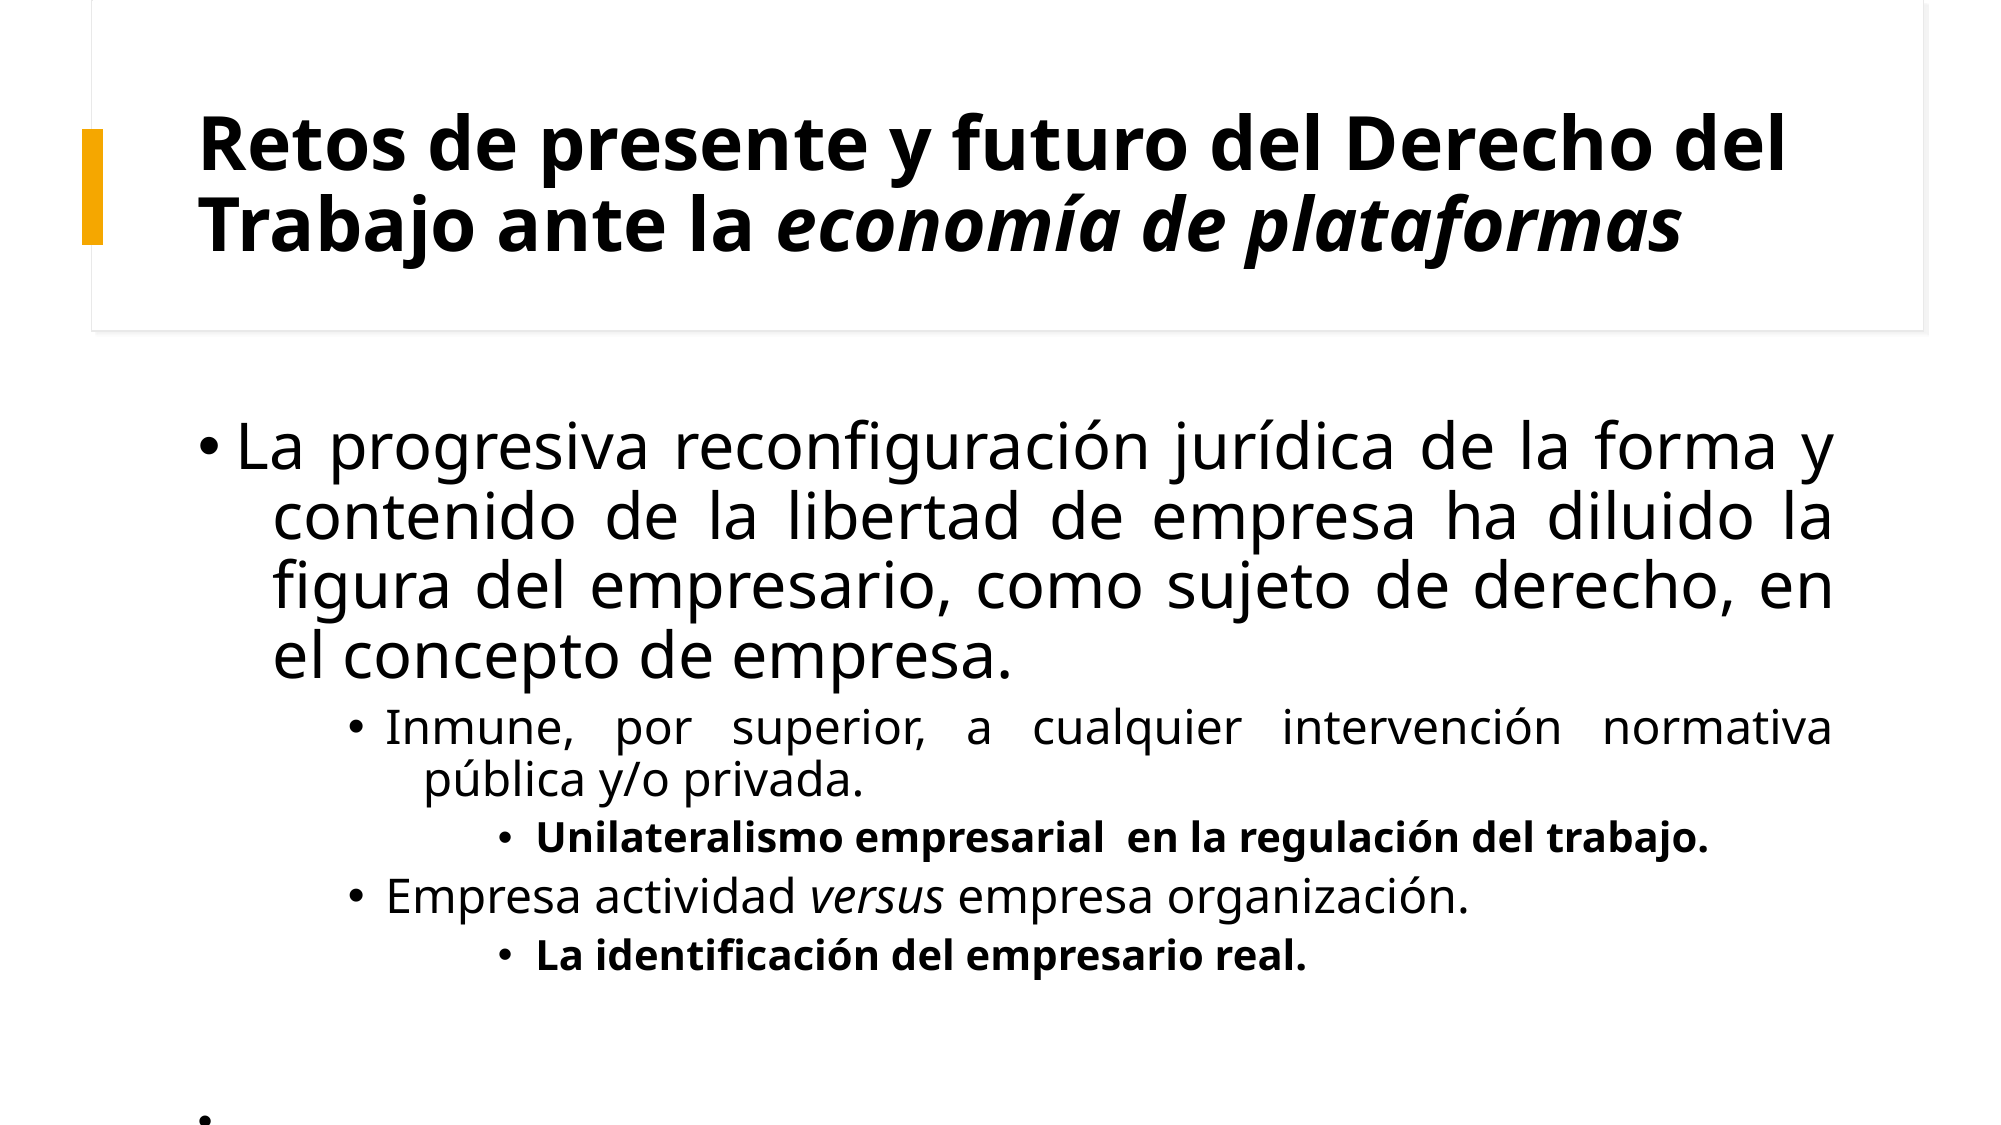

# Retos de presente y futuro del Derecho del Trabajo ante la economía de plataformas
La progresiva reconfiguración jurídica de la forma y contenido de la libertad de empresa ha diluido la figura del empresario, como sujeto de derecho, en el concepto de empresa.
Inmune, por superior, a cualquier intervención normativa pública y/o privada.
Unilateralismo empresarial en la regulación del trabajo.
Empresa actividad versus empresa organización.
La identificación del empresario real.